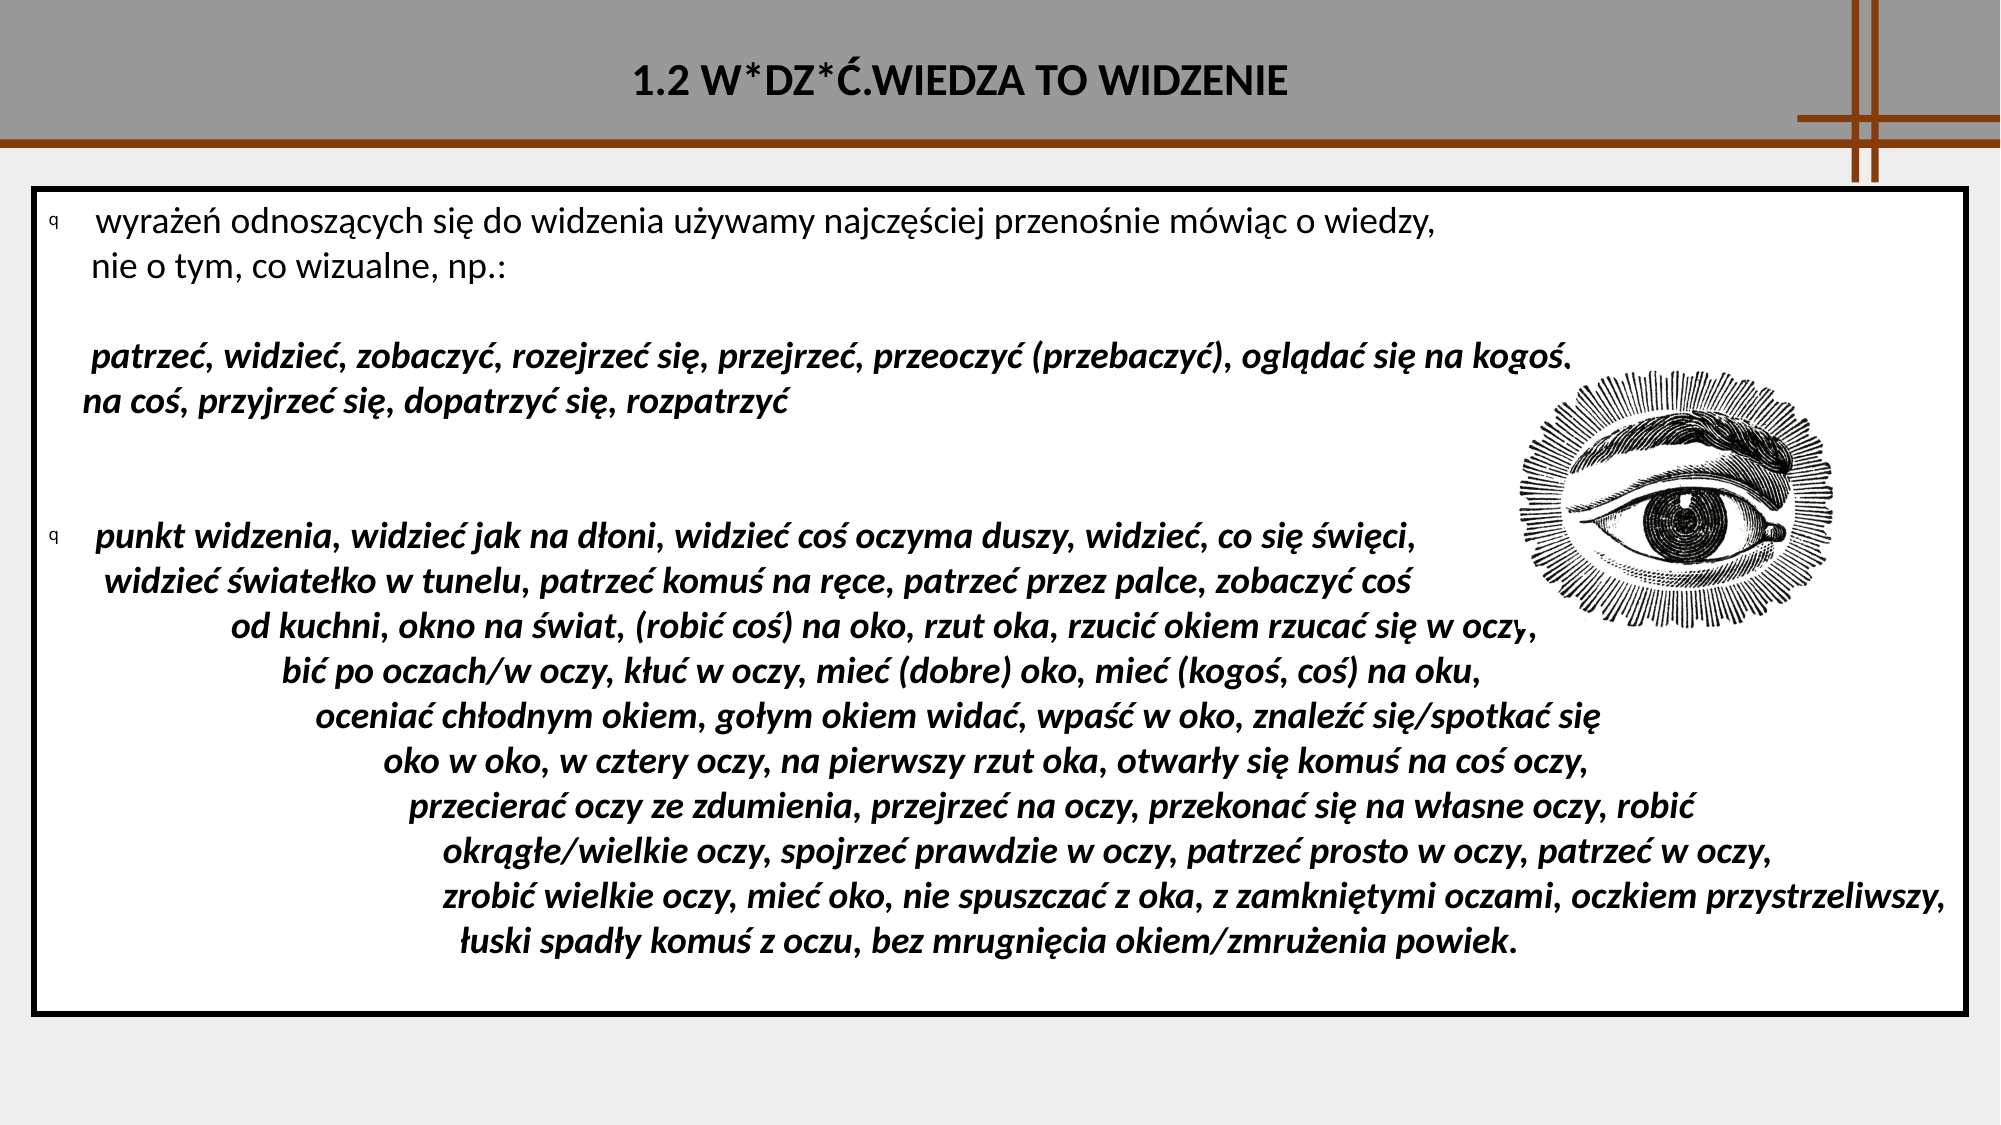

1.2 W*DZ*Ć.WIEDZA TO WIDZENIE
wyrażeń odnoszących się do widzenia używamy najczęściej przenośnie mówiąc o wiedzy,
 nie o tym, co wizualne, np.:
 patrzeć, widzieć, zobaczyć, rozejrzeć się, przejrzeć, przeoczyć (przebaczyć), oglądać się na kogoś,
 na coś, przyjrzeć się, dopatrzyć się, rozpatrzyć
punkt widzenia, widzieć jak na dłoni, widzieć coś oczyma duszy, widzieć, co się święci, widzieć światełko w tunelu, patrzeć komuś na ręce, patrzeć przez palce, zobaczyć coś od kuchni, okno na świat, (robić coś) na oko, rzut oka, rzucić okiem rzucać się w oczy, bić po oczach/w oczy, kłuć w oczy, mieć (dobre) oko, mieć (kogoś, coś) na oku, oceniać chłodnym okiem, gołym okiem widać, wpaść w oko, znaleźć się/spotkać się oko w oko, w cztery oczy, na pierwszy rzut oka, otwarły się komuś na coś oczy, przecierać oczy ze zdumienia, przejrzeć na oczy, przekonać się na własne oczy, robić okrągłe/wielkie oczy, spojrzeć prawdzie w oczy, patrzeć prosto w oczy, patrzeć w oczy, zrobić wielkie oczy, mieć oko, nie spuszczać z oka, z zamkniętymi oczami, oczkiem przystrzeliwszy, łuski spadły komuś z oczu, bez mrugnięcia okiem/zmrużenia powiek.